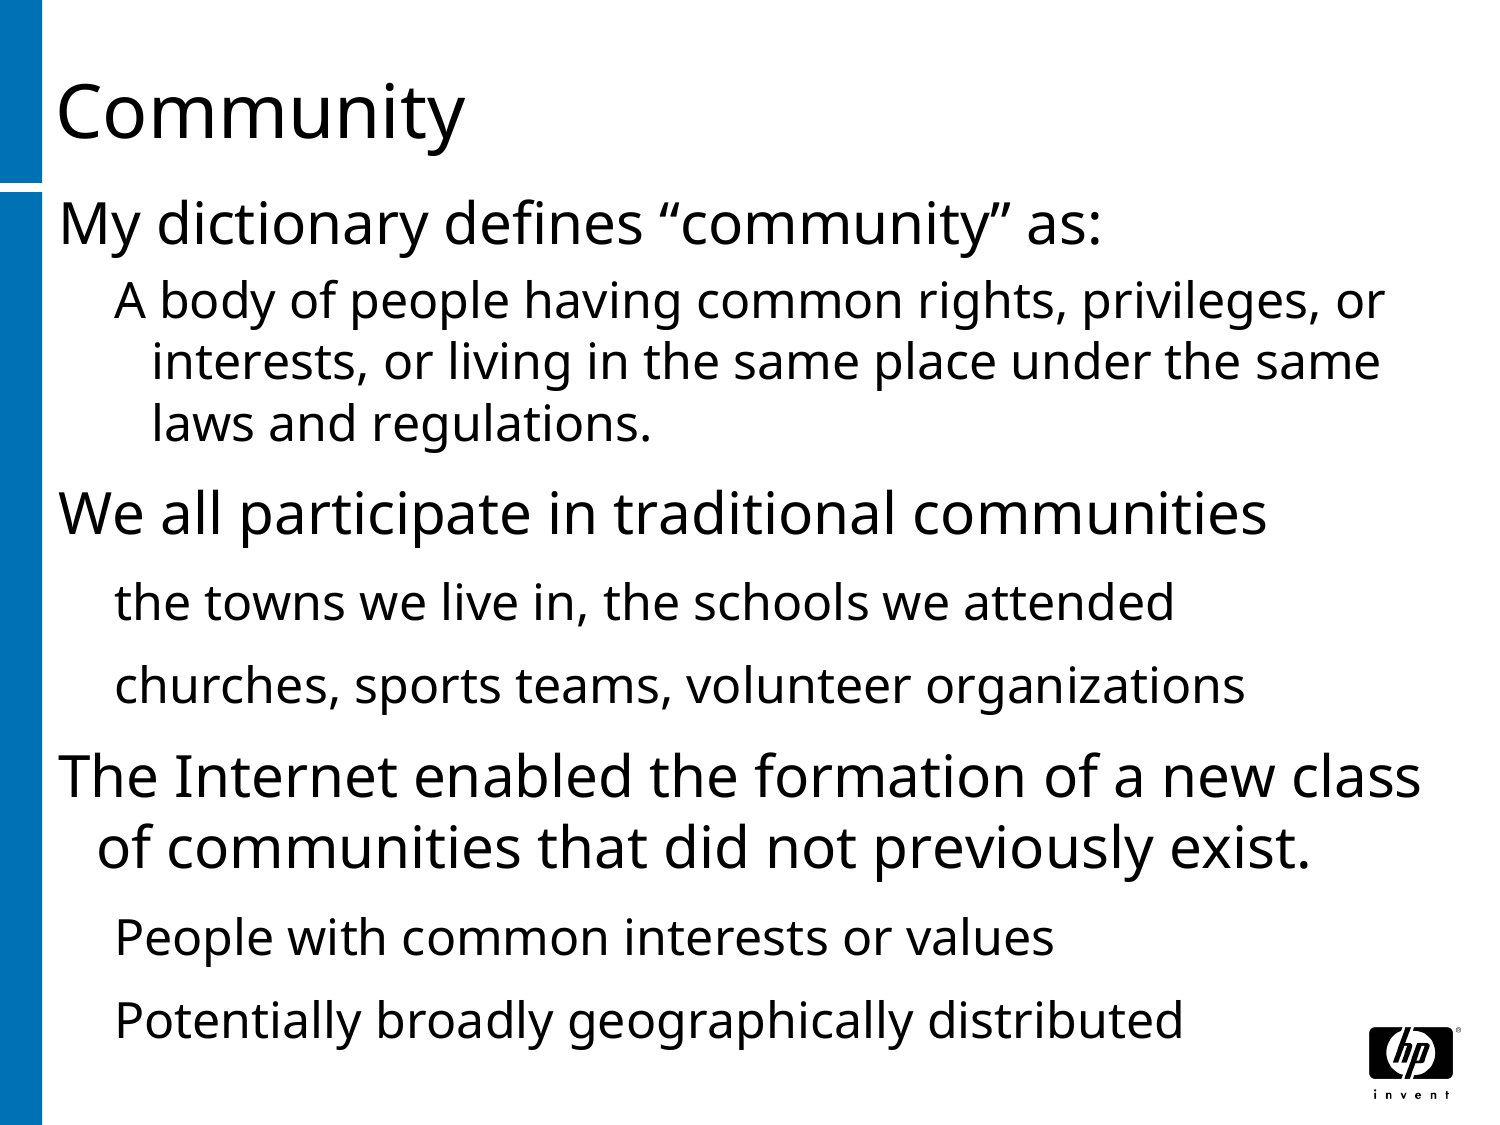

# Community
My dictionary defines “community” as:
A body of people having common rights, privileges, or interests, or living in the same place under the same laws and regulations.
We all participate in traditional communities
the towns we live in, the schools we attended
churches, sports teams, volunteer organizations
The Internet enabled the formation of a new class of communities that did not previously exist.
People with common interests or values
Potentially broadly geographically distributed